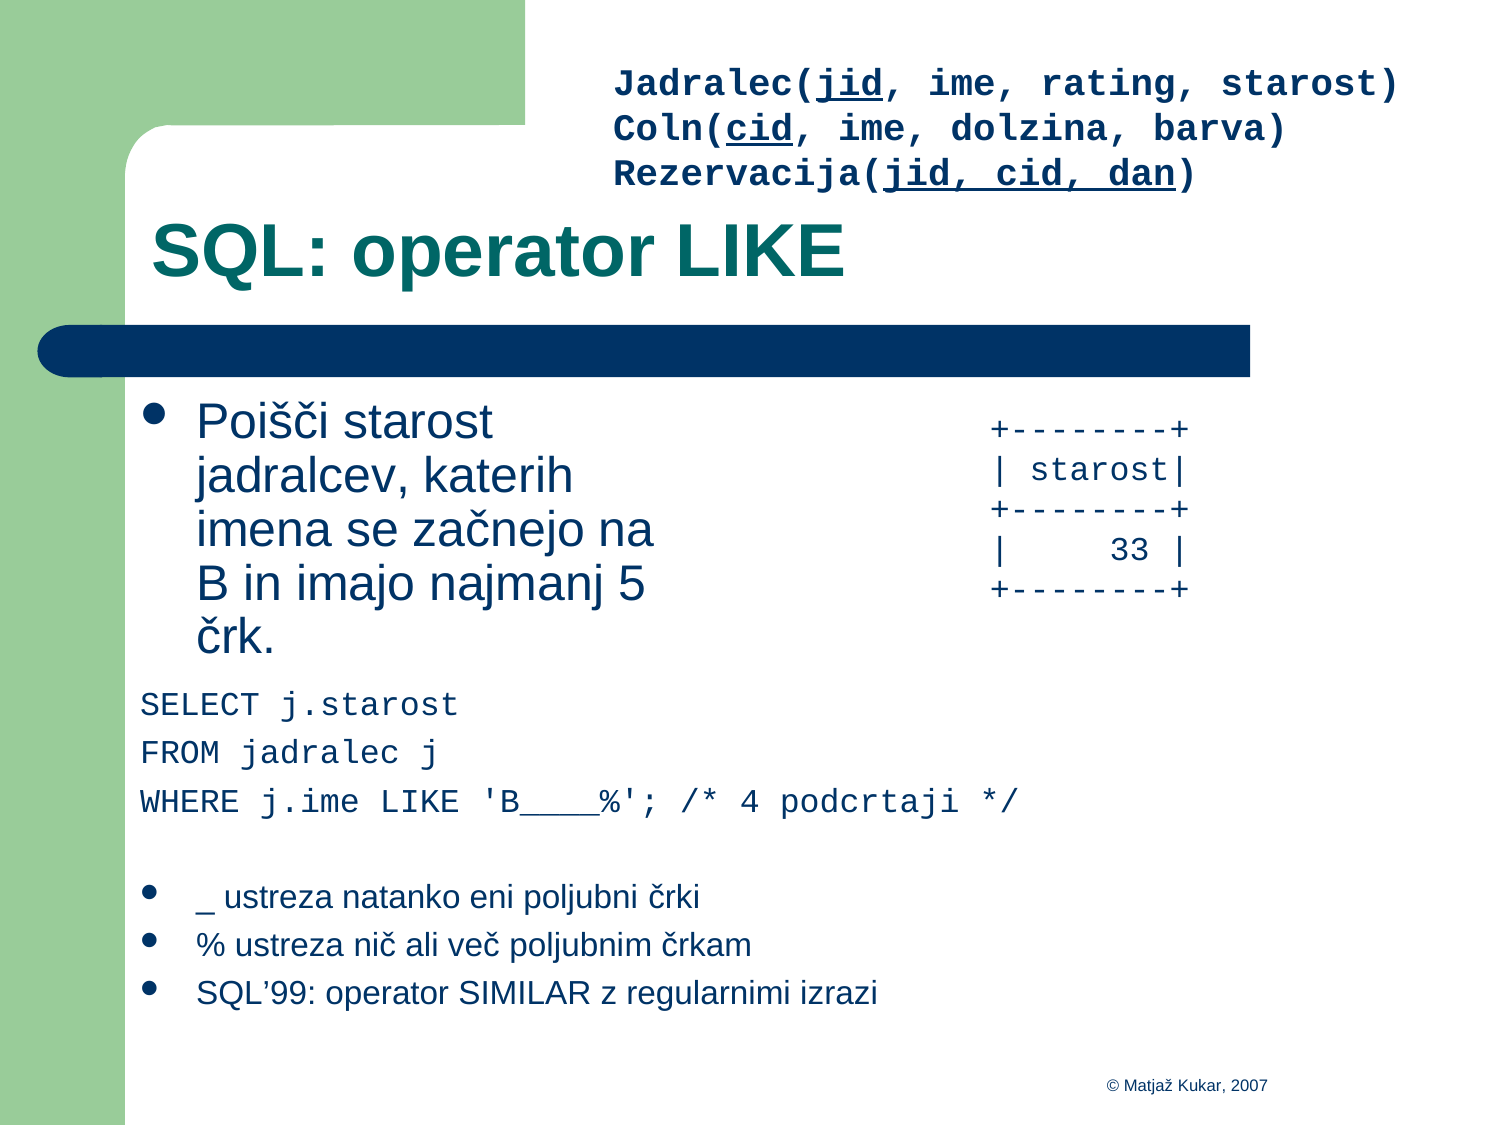

Jadralec(jid, ime, rating, starost)
Coln(cid, ime, dolzina, barva)
Rezervacija(jid, cid, dan)
# SQL: operator LIKE
Poišči starost jadralcev, katerih imena se začnejo na B in imajo najmanj 5 črk.
+--------+
| starost| +--------+
| 33 |
+--------+
SELECT j.starost
FROM jadralec j
WHERE j.ime LIKE 'B____%'; /* 4 podcrtaji */
_ ustreza natanko eni poljubni črki
% ustreza nič ali več poljubnim črkam
SQL’99: operator SIMILAR z regularnimi izrazi
© Matjaž Kukar, 2007